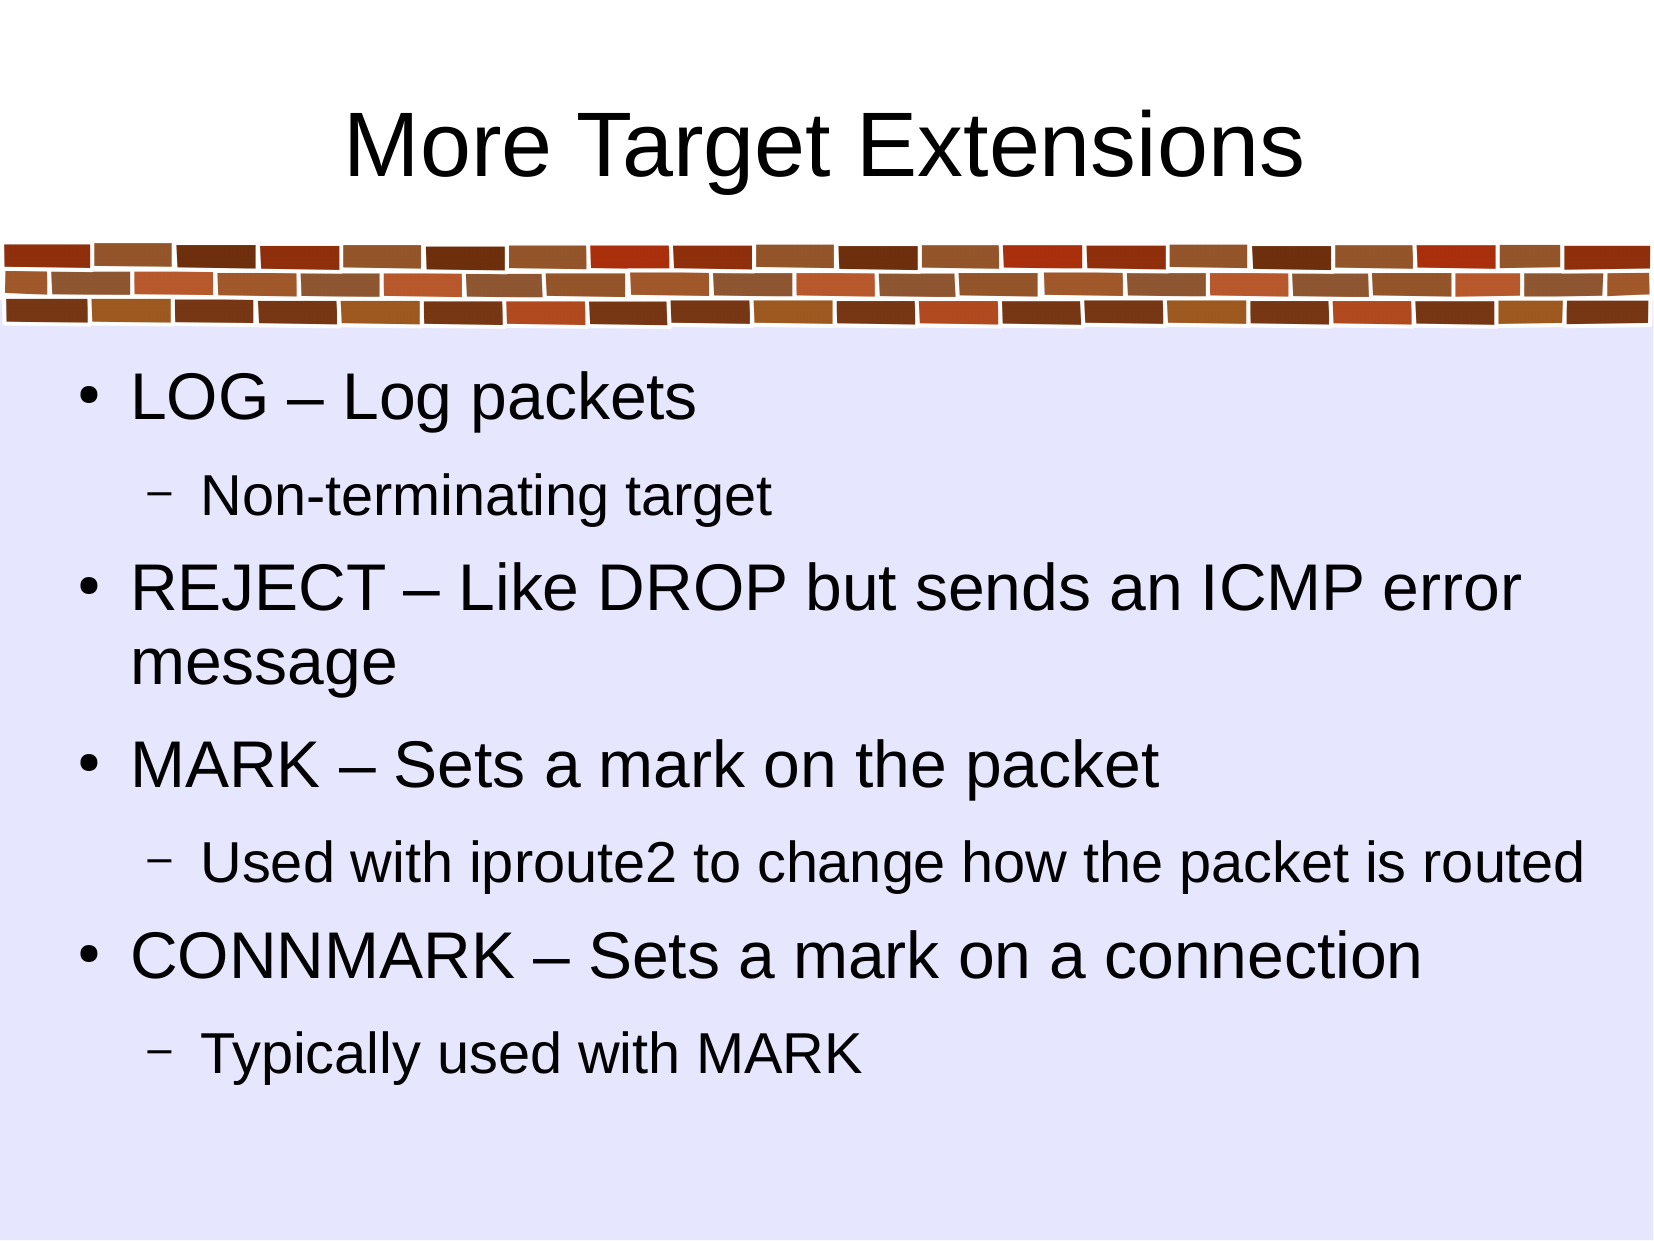

# More Target Extensions
LOG – Log packets
Non-terminating target
REJECT – Like DROP but sends an ICMP error message
MARK – Sets a mark on the packet
Used with iproute2 to change how the packet is routed
CONNMARK – Sets a mark on a connection
Typically used with MARK